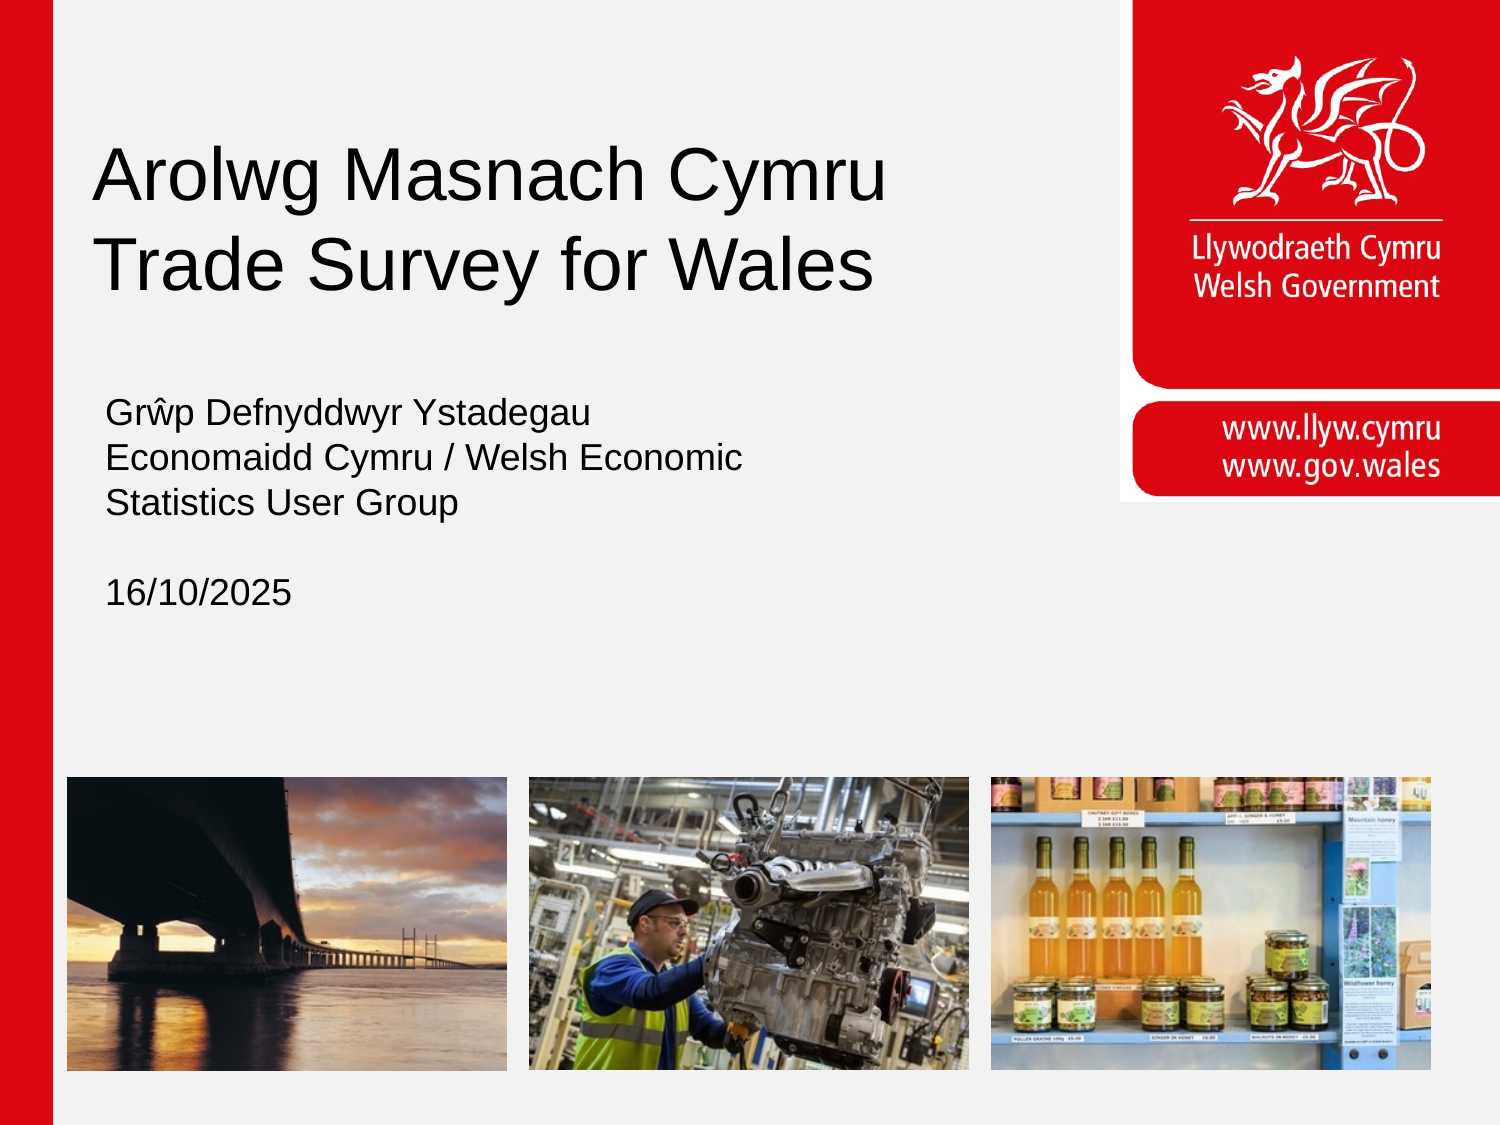

Arolwg Masnach Cymru
Trade Survey for Wales
Grŵp Defnyddwyr Ystadegau Economaidd Cymru / Welsh Economic Statistics User Group
16/10/2025